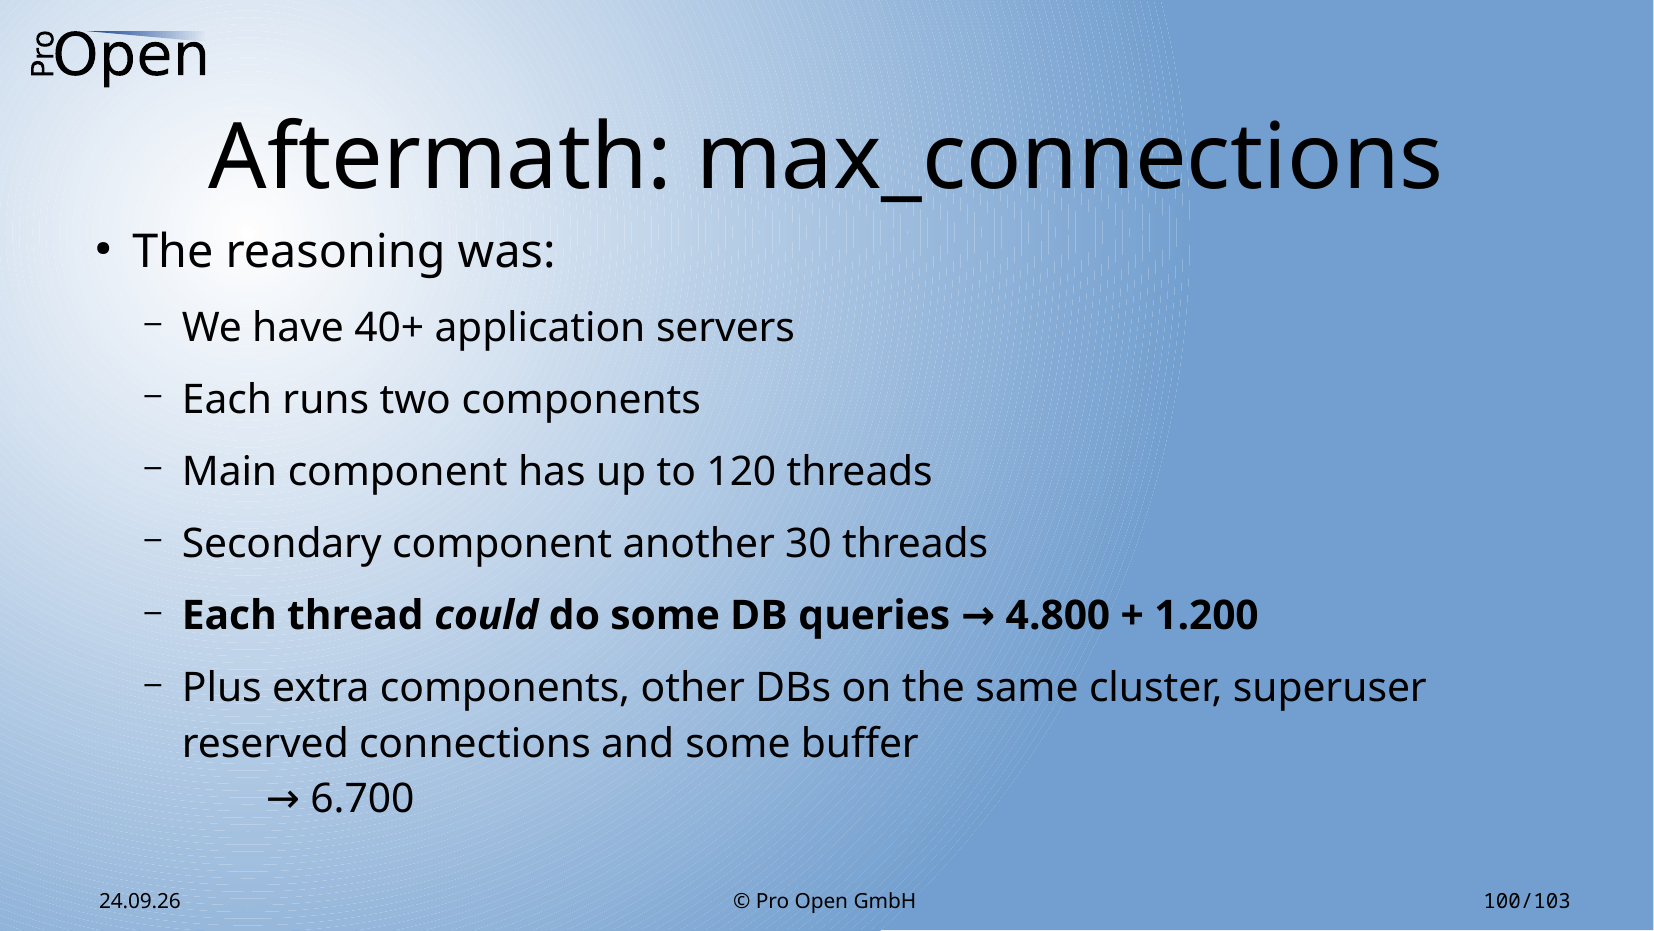

# Aftermath: max_connections
The reasoning was:
We have 40+ application servers
Each runs two components
Main component has up to 120 threads
Secondary component another 30 threads
Each thread could do some DB queries → 4.800 + 1.200
Plus extra components, other DBs on the same cluster, superuser reserved connections and some buffer
 → 6.700
© Pro Open GmbH
100